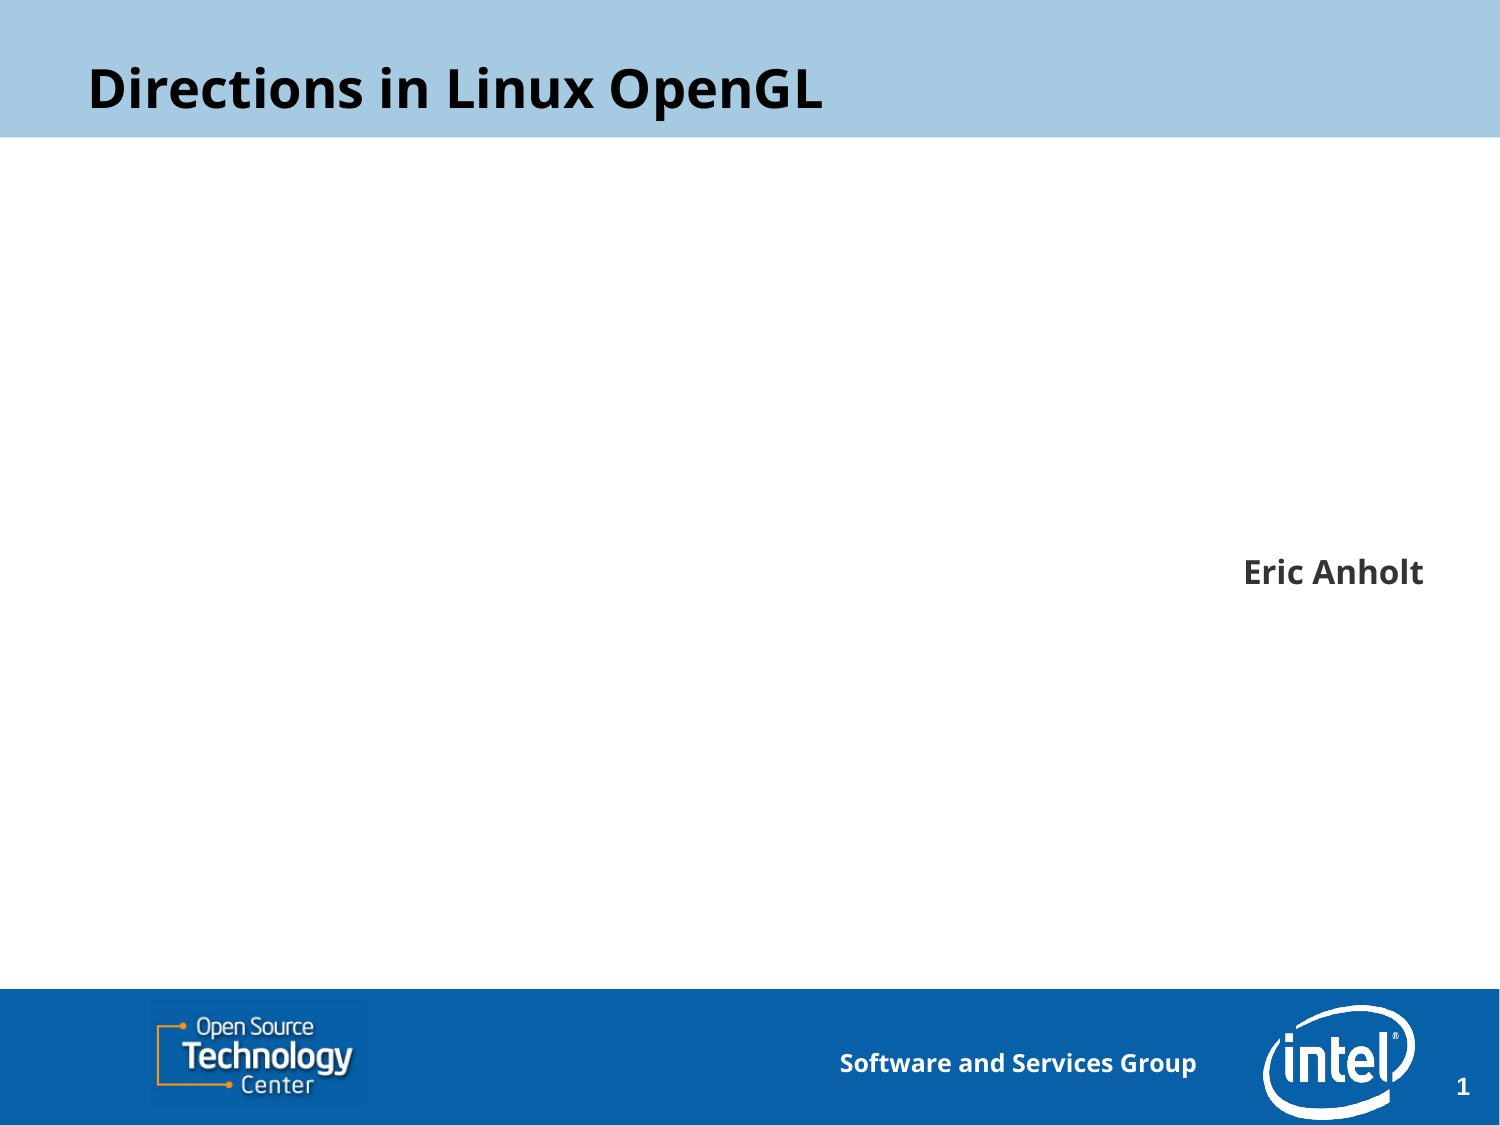

# Directions in Linux OpenGL
Eric Anholt